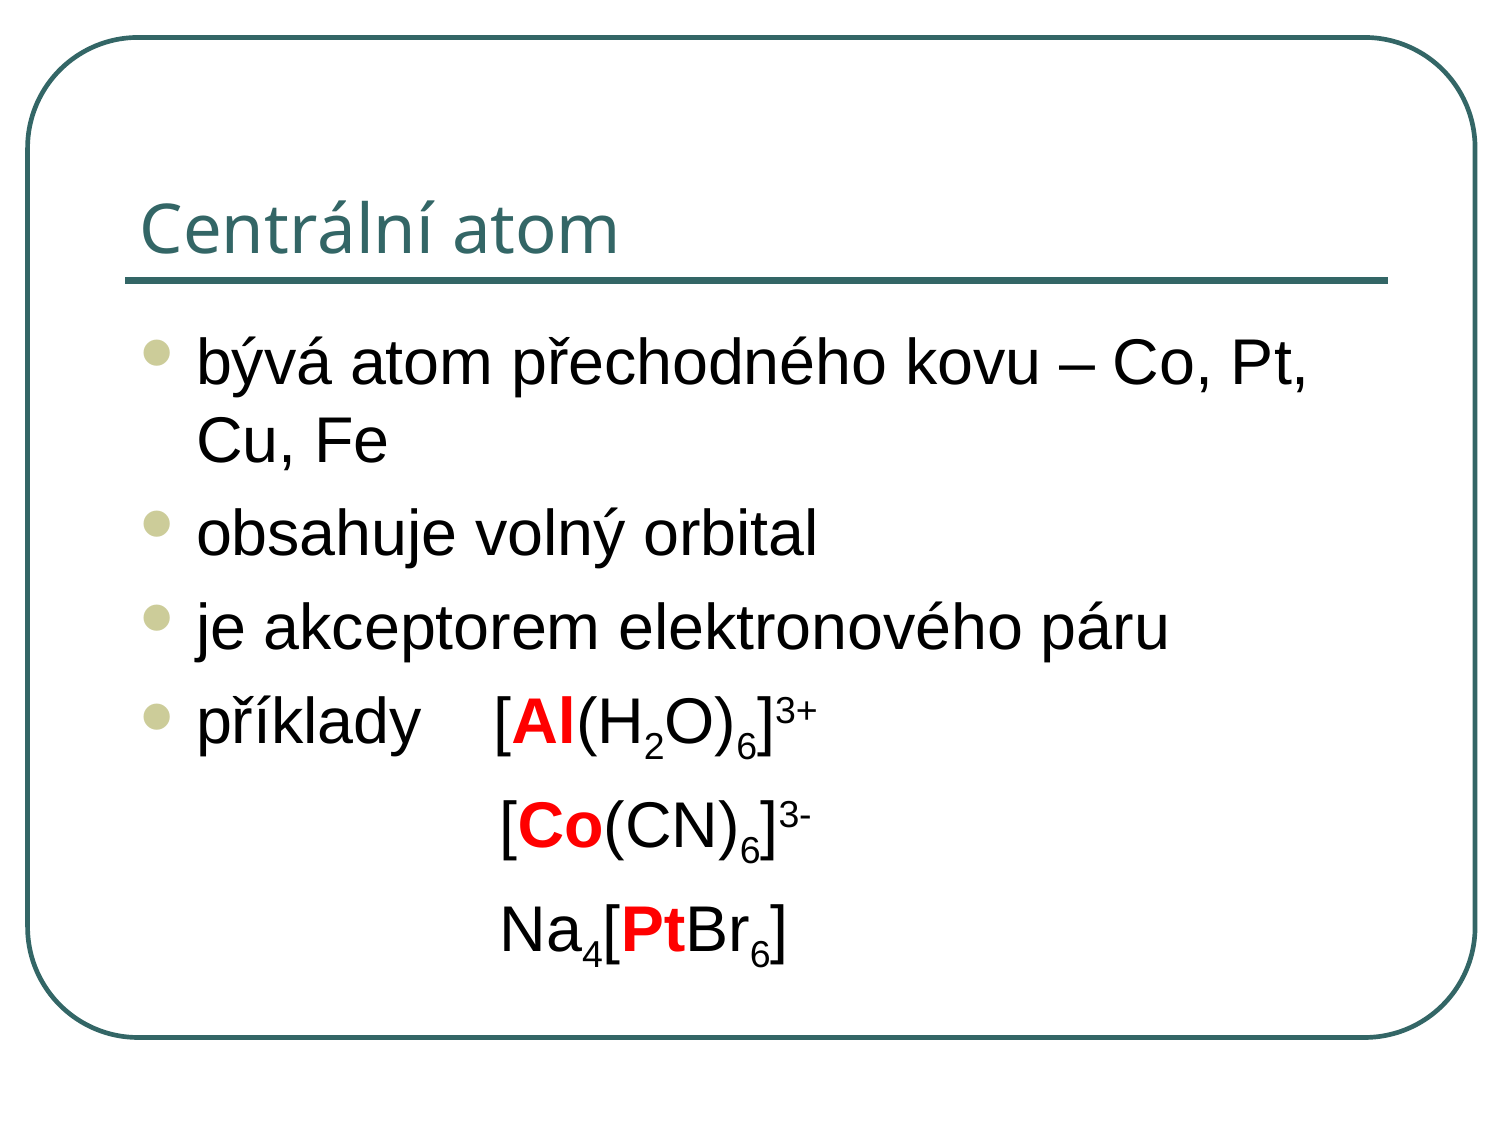

# Centrální atom
bývá atom přechodného kovu – Co, Pt, Cu, Fe
obsahuje volný orbital
je akceptorem elektronového páru
příklady [Al(H2O)6]3+
 [Co(CN)6]3-
 Na4[PtBr6]